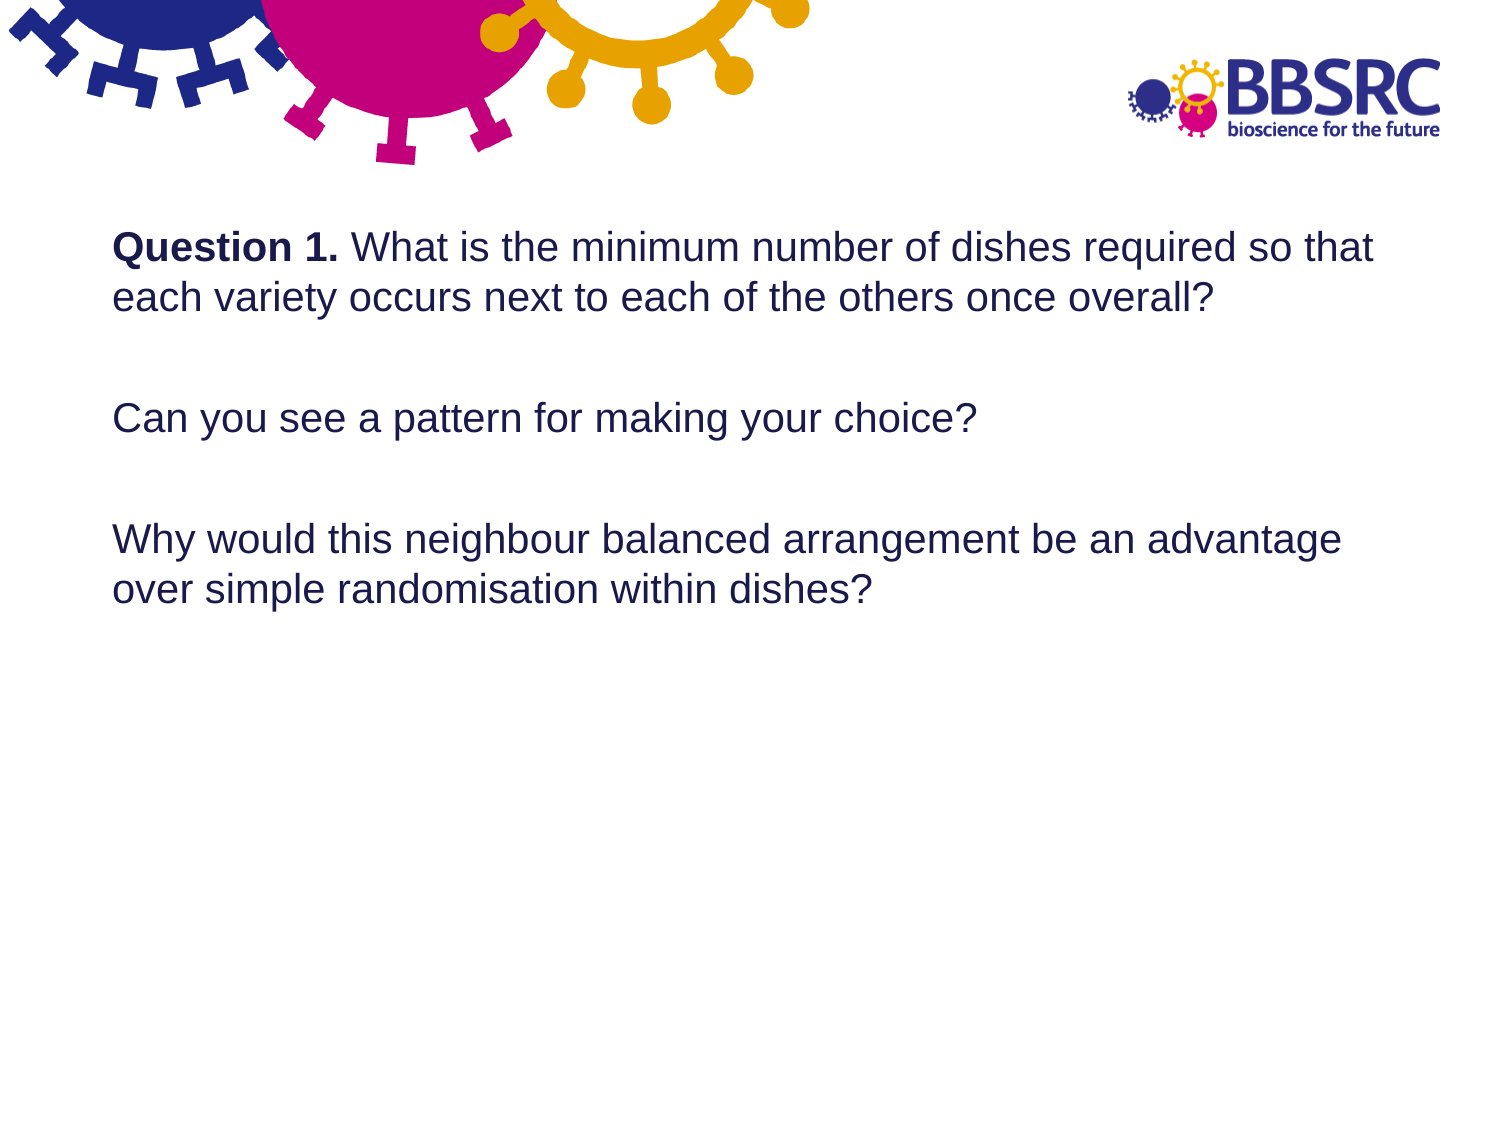

# Question 1. What is the minimum number of dishes required so that each variety occurs next to each of the others once overall?
Can you see a pattern for making your choice?
Why would this neighbour balanced arrangement be an advantage over simple randomisation within dishes?